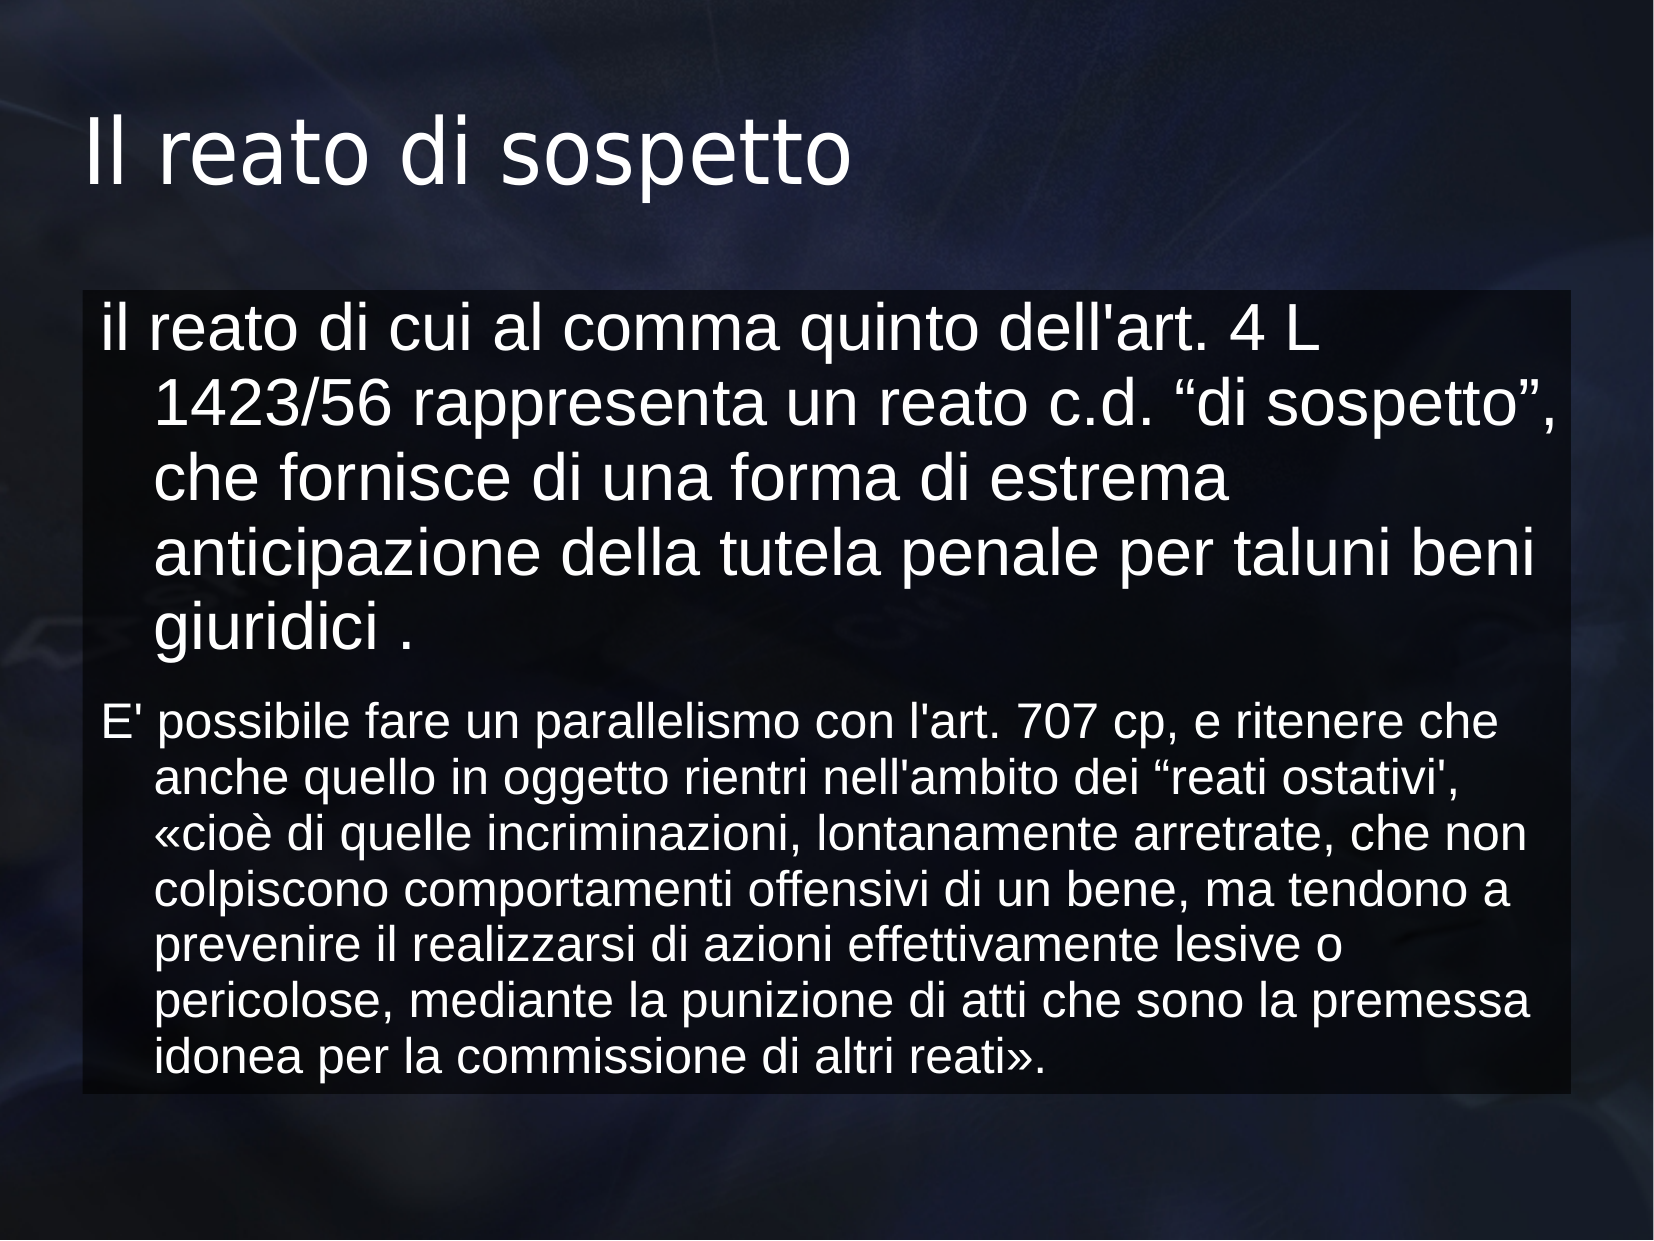

# Il reato di sospetto
il reato di cui al comma quinto dell'art. 4 L 1423/56 rappresenta un reato c.d. “di sospetto”, che fornisce di una forma di estrema anticipazione della tutela penale per taluni beni giuridici .
E' possibile fare un parallelismo con l'art. 707 cp, e ritenere che anche quello in oggetto rientri nell'ambito dei “reati ostativi', «cioè di quelle incriminazioni, lontanamente arretrate, che non colpiscono comportamenti offensivi di un bene, ma tendono a prevenire il realizzarsi di azioni effettivamente lesive o pericolose, mediante la punizione di atti che sono la premessa idonea per la commissione di altri reati».